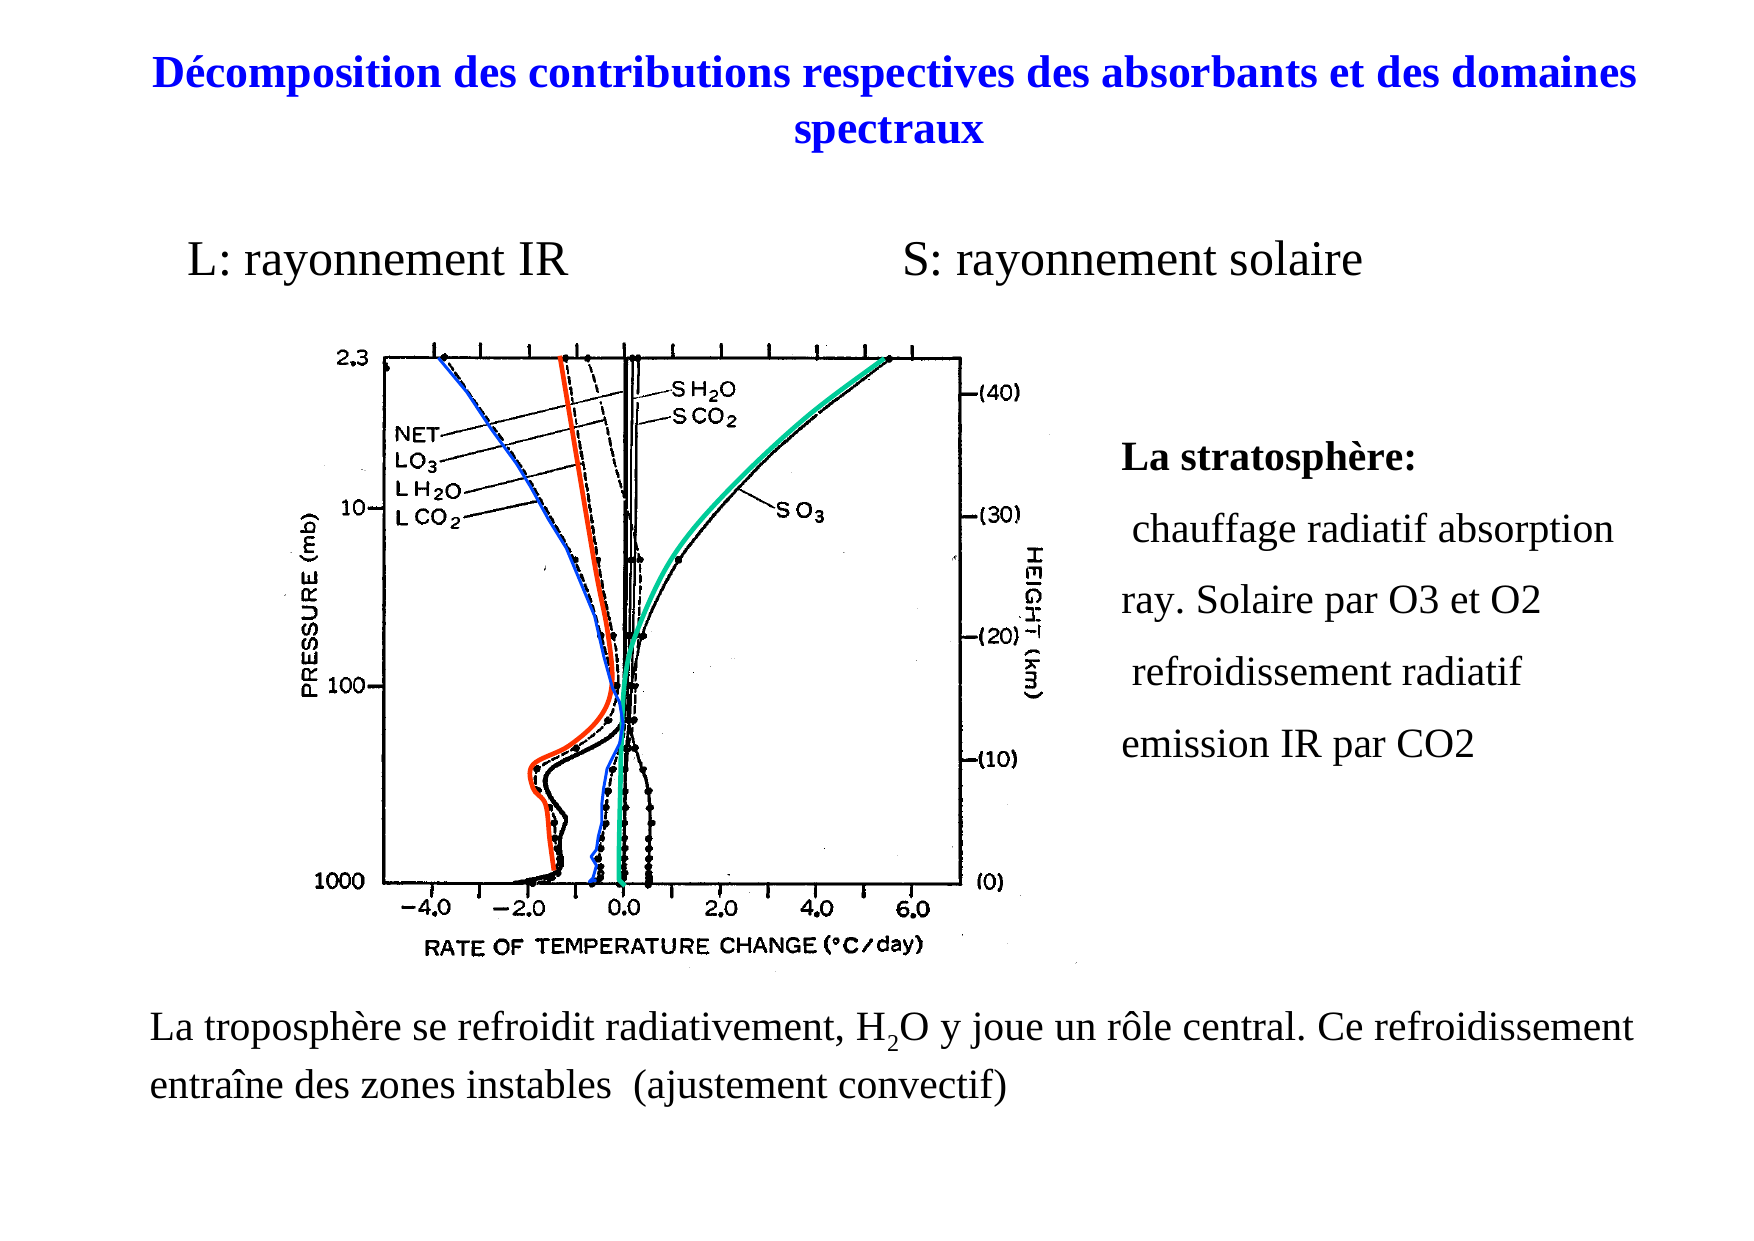

Décomposition des contributions respectives des absorbants et des domaines spectraux
L: rayonnement IR
S: rayonnement solaire
La stratosphère:
 chauffage radiatif absorption ray. Solaire par O3 et O2
 refroidissement radiatif emission IR par CO2
La troposphère se refroidit radiativement, H2O y joue un rôle central. Ce refroidissement entraîne des zones instables (ajustement convectif)